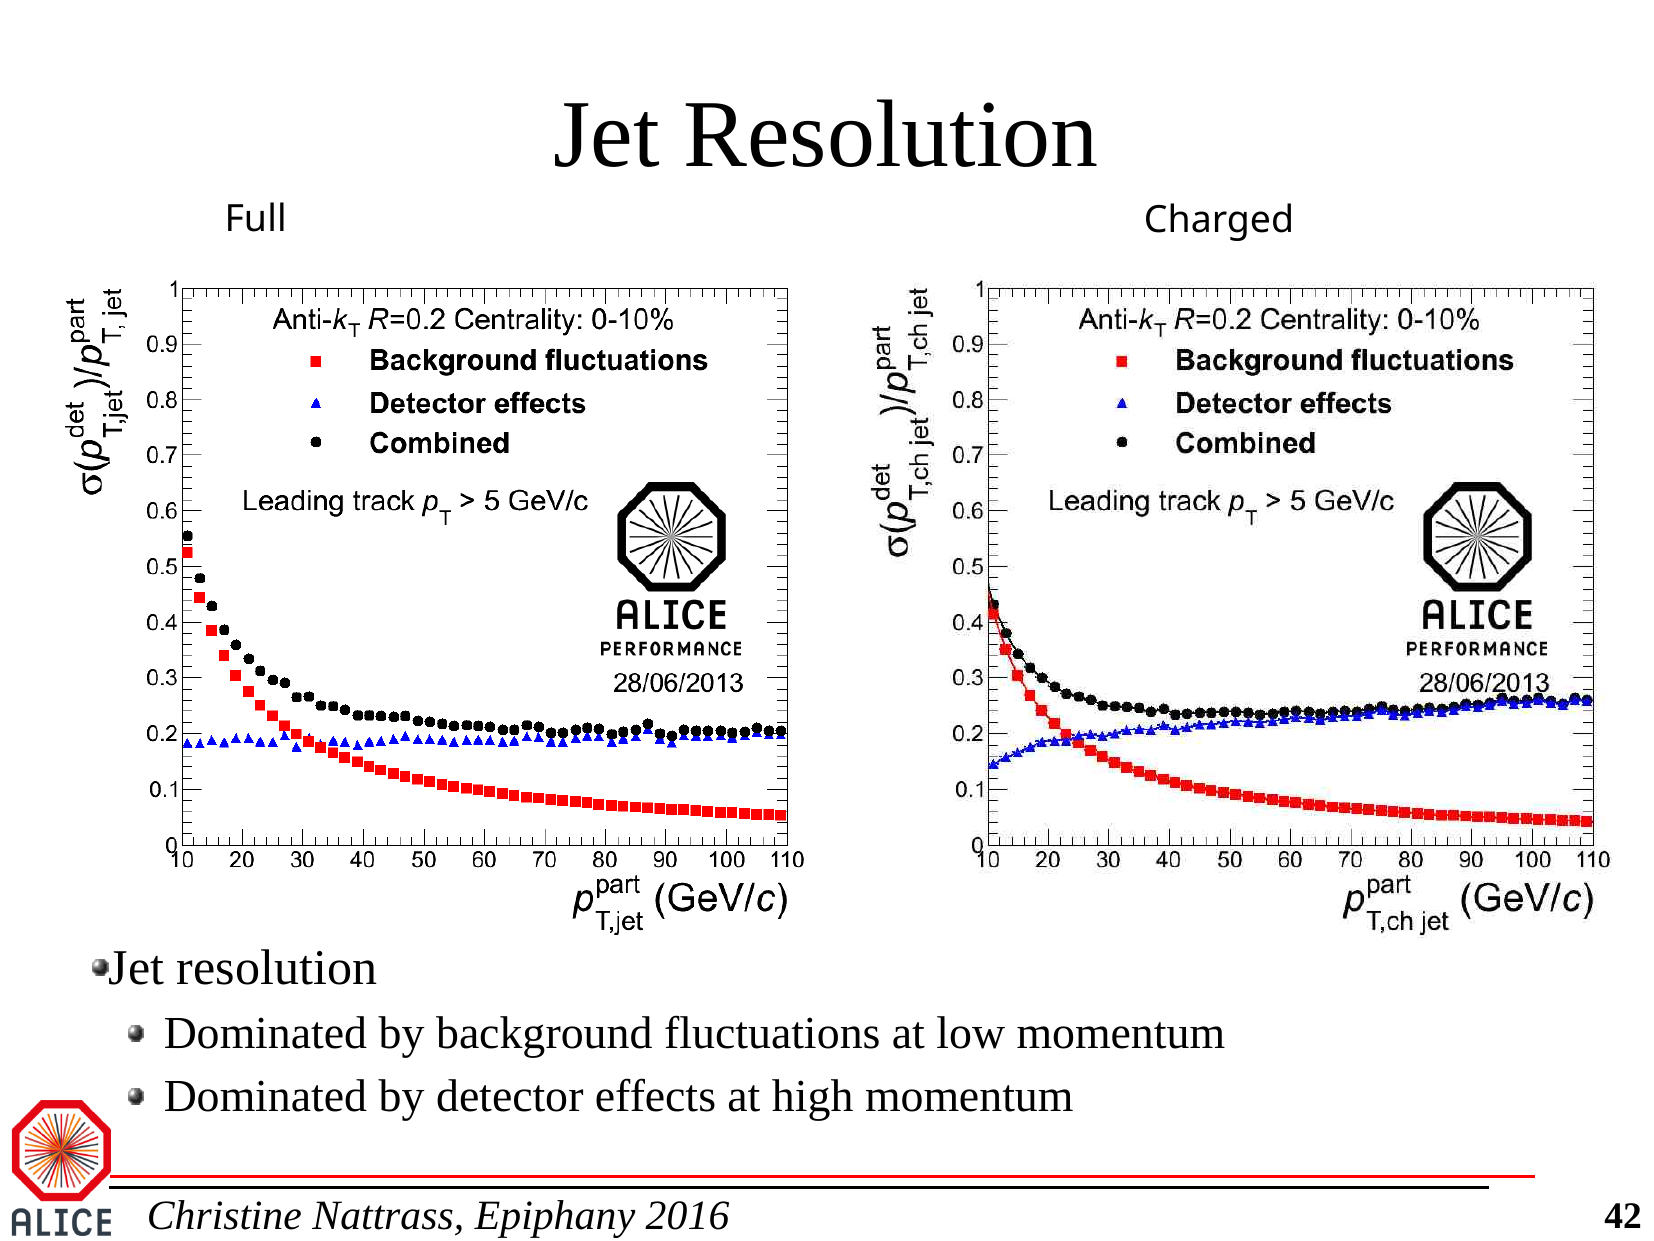

# Jet Resolution
Full
Charged
Jet resolution
Dominated by background fluctuations at low momentum
Dominated by detector effects at high momentum